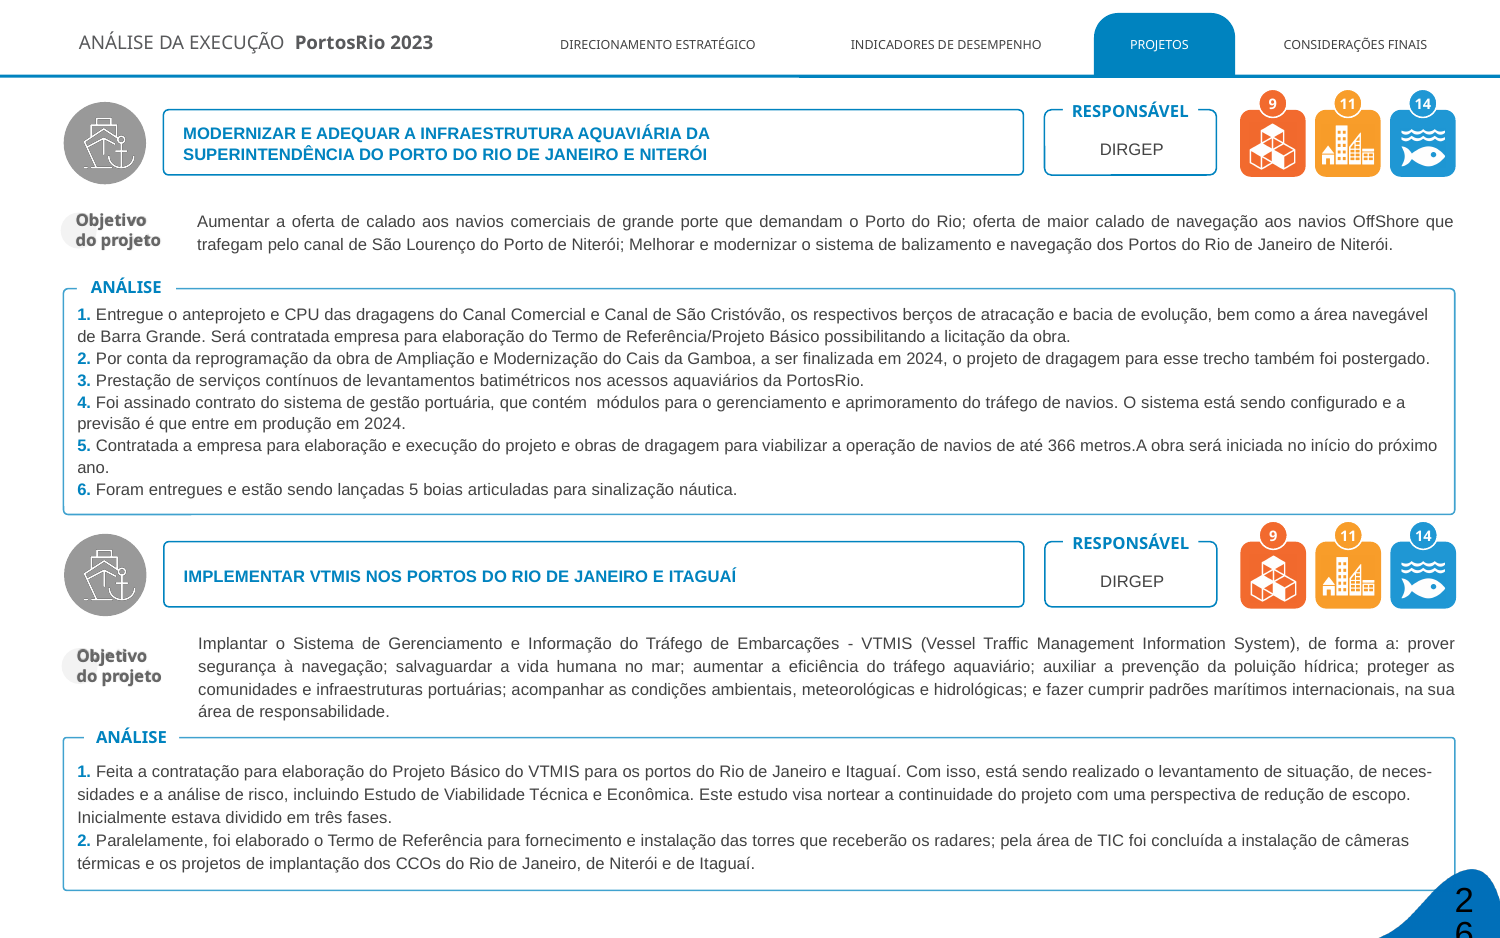

ANÁLISE DA EXECUÇÃO PortosRio 2023
DIRECIONAMENTO ESTRATÉGICO
INDICADORES DE DESEMPENHO
PROJETOS
CONSIDERAÇÕES FINAIS
9
11
14
RESPONSÁVEL
MODERNIZAR E ADEQUAR A INFRAESTRUTURA AQUAVIÁRIA DA SUPERINTENDÊNCIA DO PORTO DO RIO DE JANEIRO E NITERÓI
DIRGEP
Objetivo
do projeto
Aumentar a oferta de calado aos navios comerciais de grande porte que demandam o Porto do Rio; oferta de maior calado de navegação aos navios OffShore que trafegam pelo canal de São Lourenço do Porto de Niterói; Melhorar e modernizar o sistema de balizamento e navegação dos Portos do Rio de Janeiro de Niterói.
ANÁLISE
1. Entregue o anteprojeto e CPU das dragagens do Canal Comercial e Canal de São Cristóvão, os respectivos berços de atracação e bacia de evolução, bem como a área navegável de Barra Grande. Será contratada empresa para elaboração do Termo de Referência/Projeto Básico possibilitando a licitação da obra.
2. Por conta da reprogramação da obra de Ampliação e Modernização do Cais da Gamboa, a ser finalizada em 2024, o projeto de dragagem para esse trecho também foi postergado. 3. Prestação de serviços contínuos de levantamentos batimétricos nos acessos aquaviários da PortosRio.
4. Foi assinado contrato do sistema de gestão portuária, que contém módulos para o gerenciamento e aprimoramento do tráfego de navios. O sistema está sendo configurado e a previsão é que entre em produção em 2024.
5. Contratada a empresa para elaboração e execução do projeto e obras de dragagem para viabilizar a operação de navios de até 366 metros.A obra será iniciada no início do próximo ano.
6. Foram entregues e estão sendo lançadas 5 boias articuladas para sinalização náutica.
9
11
14
RESPONSÁVEL
DIRGEP
IMPLEMENTAR VTMIS NOS PORTOS DO RIO DE JANEIRO E ITAGUAÍ
Implantar o Sistema de Gerenciamento e Informação do Tráfego de Embarcações - VTMIS (Vessel Traffic Management Information System), de forma a: prover segurança à navegação; salvaguardar a vida humana no mar; aumentar a eficiência do tráfego aquaviário; auxiliar a prevenção da poluição hídrica; proteger as comunidades e infraestruturas portuárias; acompanhar as condições ambientais, meteorológicas e hidrológicas; e fazer cumprir padrões marítimos internacionais, na sua área de responsabilidade.
Objetivo
do projeto
ANÁLISE
1. Feita a contratação para elaboração do Projeto Básico do VTMIS para os portos do Rio de Janeiro e Itaguaí. Com isso, está sendo realizado o levantamento de situação, de neces- sidades e a análise de risco, incluindo Estudo de Viabilidade Técnica e Econômica. Este estudo visa nortear a continuidade do projeto com uma perspectiva de redução de escopo. Inicialmente estava dividido em três fases.
2. Paralelamente, foi elaborado o Termo de Referência para fornecimento e instalação das torres que receberão os radares; pela área de TIC foi concluída a instalação de câmeras térmicas e os projetos de implantação dos CCOs do Rio de Janeiro, de Niterói e de Itaguaí.